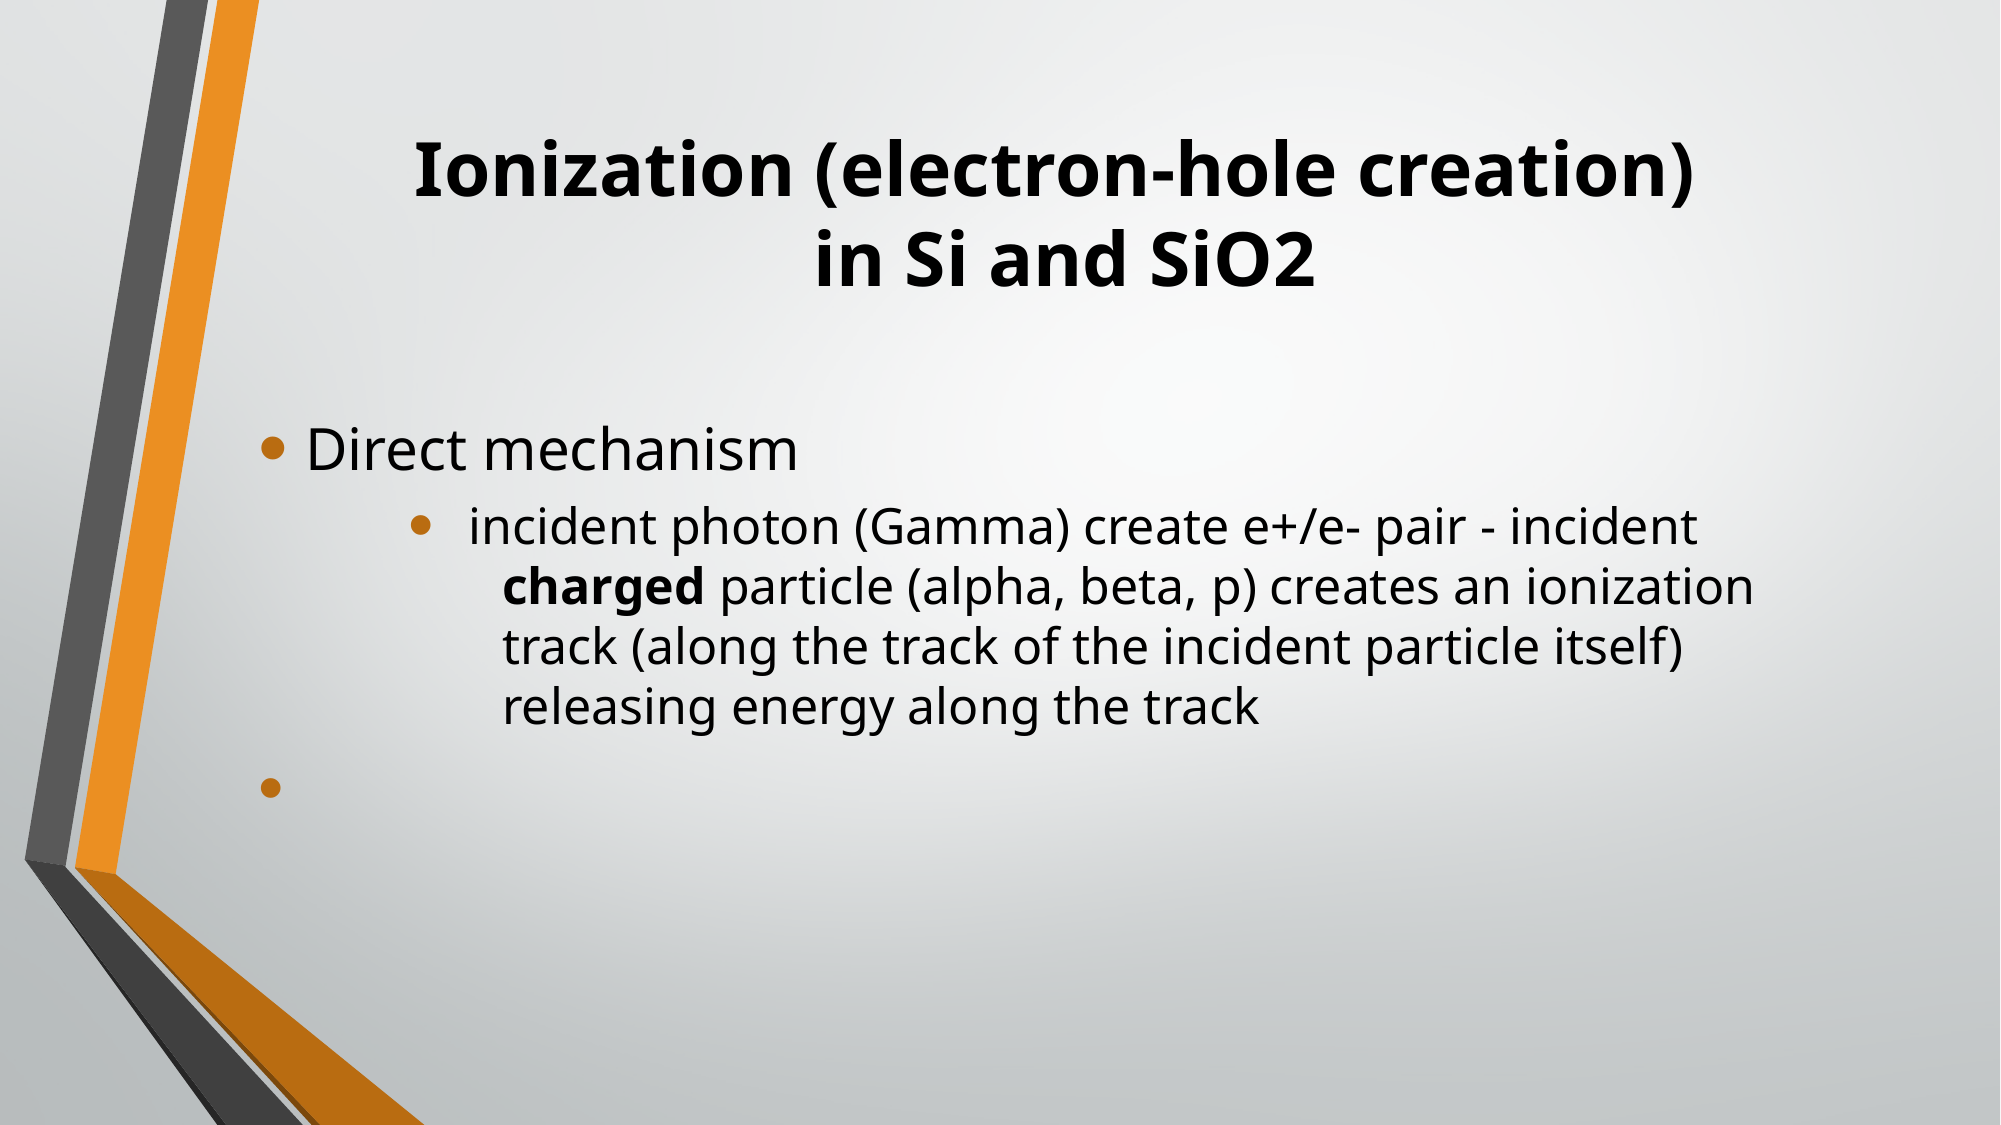

# Ionization (electron-hole creation) in Si and SiO2
Direct mechanism
 incident photon (Gamma) create e+/e- pair - incident charged particle (alpha, beta, p) creates an ionization track (along the track of the incident particle itself) releasing energy along the track